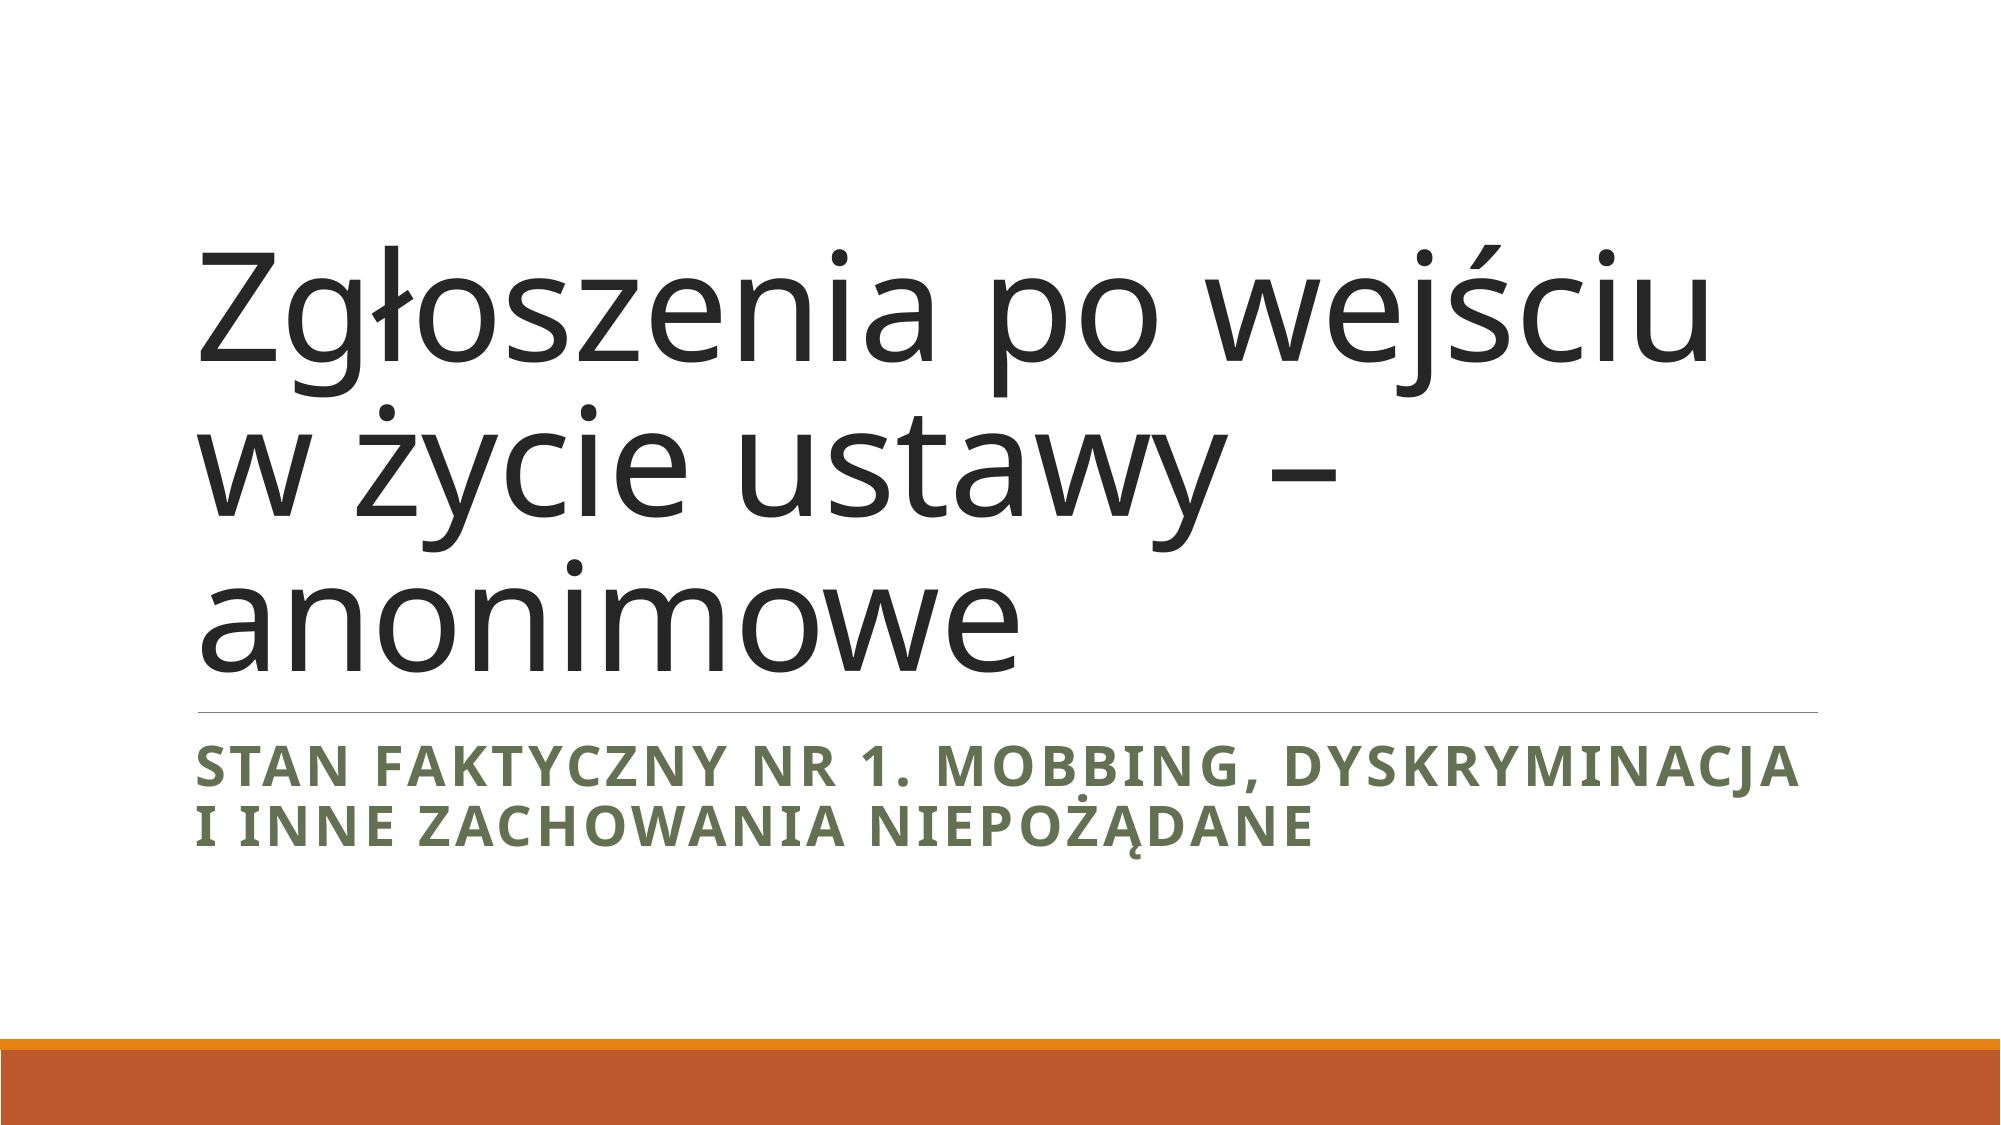

# Zgłoszenia po wejściu w życie ustawy – anonimowe
Stan faktyczny nr 1. Mobbing, dyskryminacja i inne zachowania niepożądane